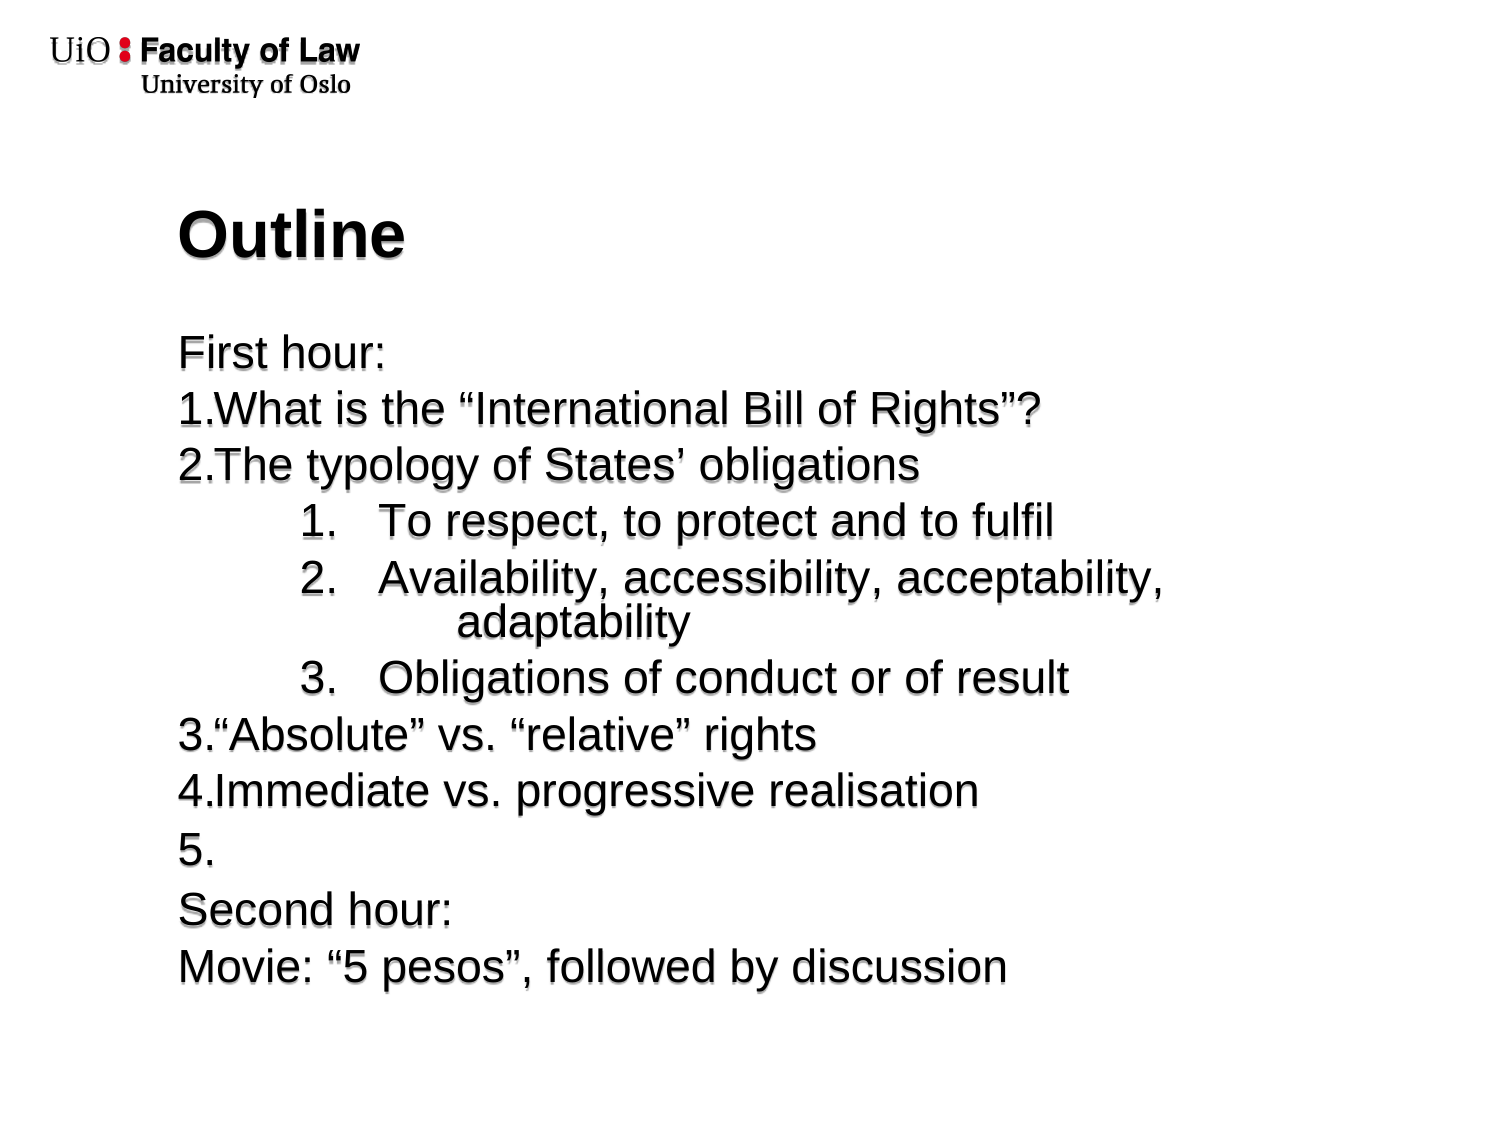

# Outline
First hour:
What is the “International Bill of Rights”?
The typology of States’ obligations
To respect, to protect and to fulfil
Availability, accessibility, acceptability, adaptability
Obligations of conduct or of result
“Absolute” vs. “relative” rights
Immediate vs. progressive realisation
Second hour:
Movie: “5 pesos”, followed by discussion